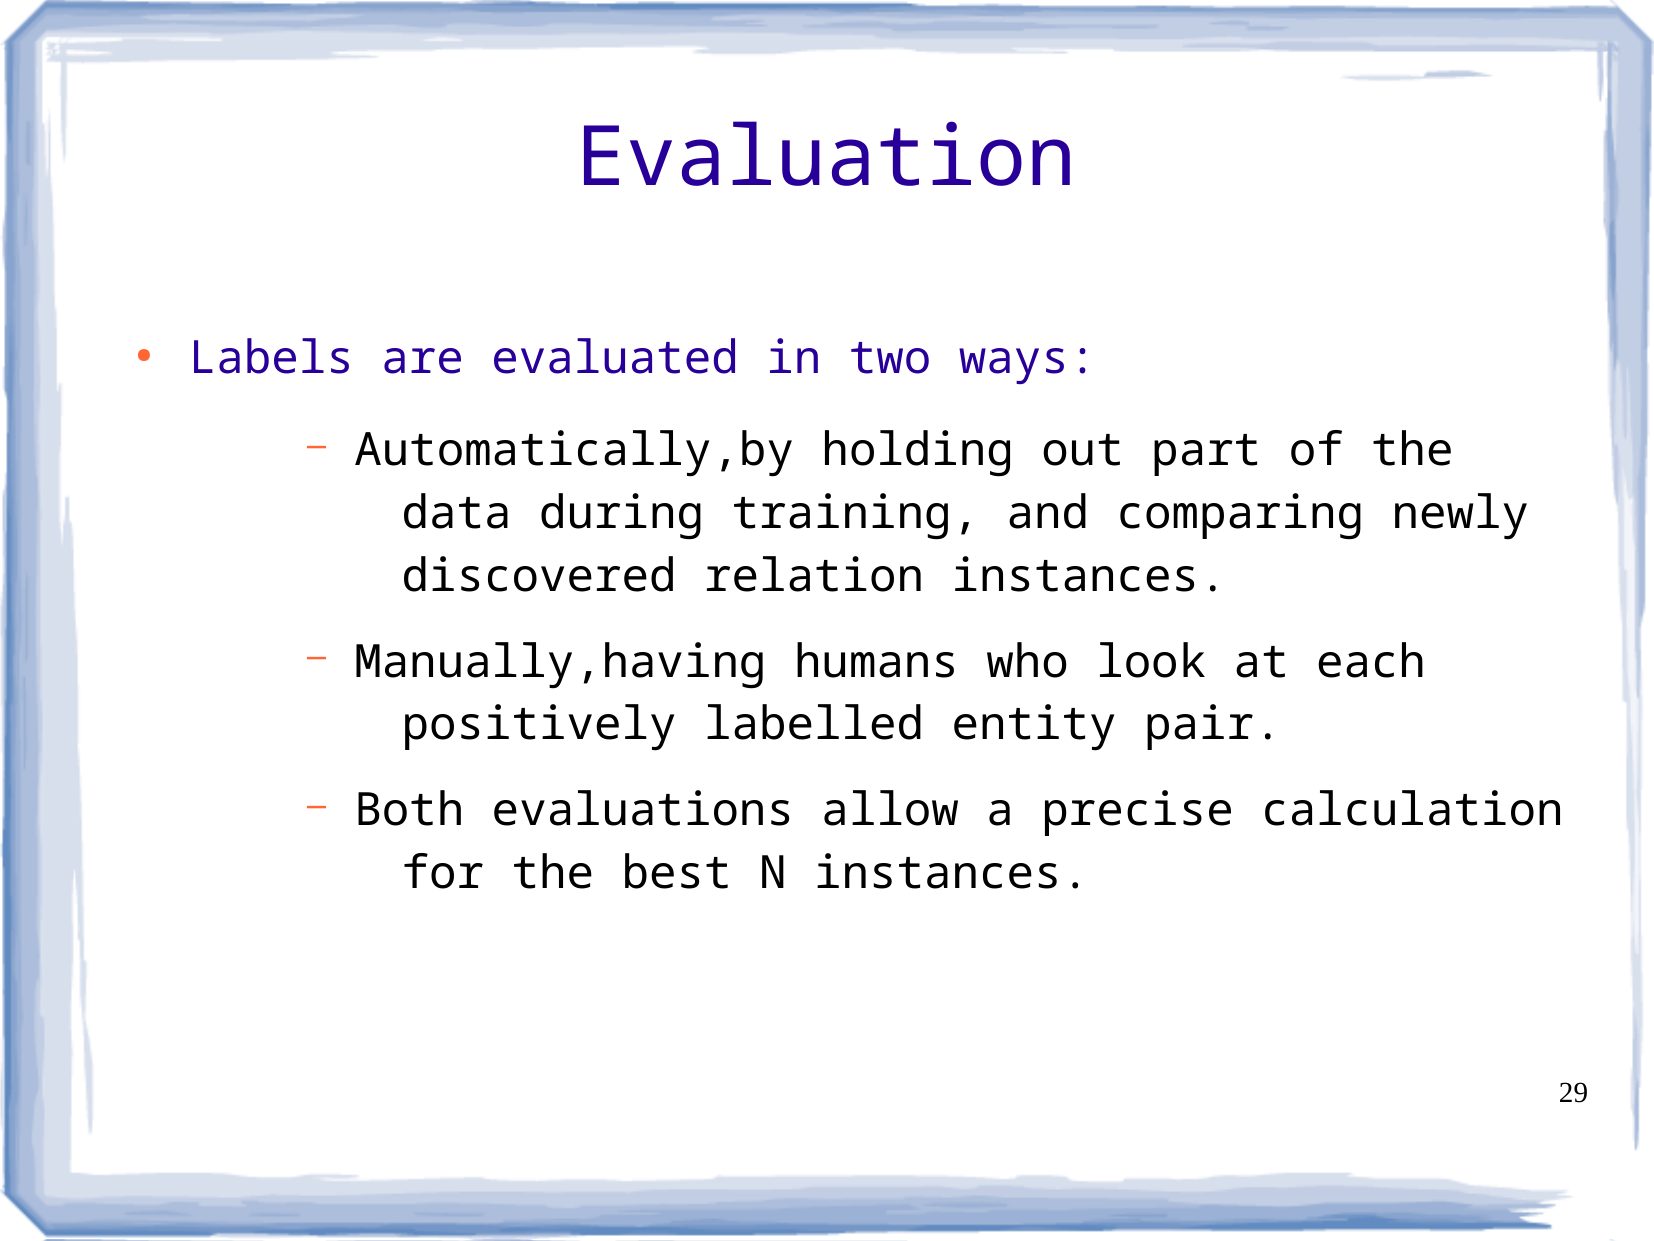

# Evaluation
Labels are evaluated in two ways:
Automatically,by holding out part of the data during training, and comparing newly discovered relation instances.
Manually,having humans who look at each positively labelled entity pair.
Both evaluations allow a precise calculation for the best N instances.
29